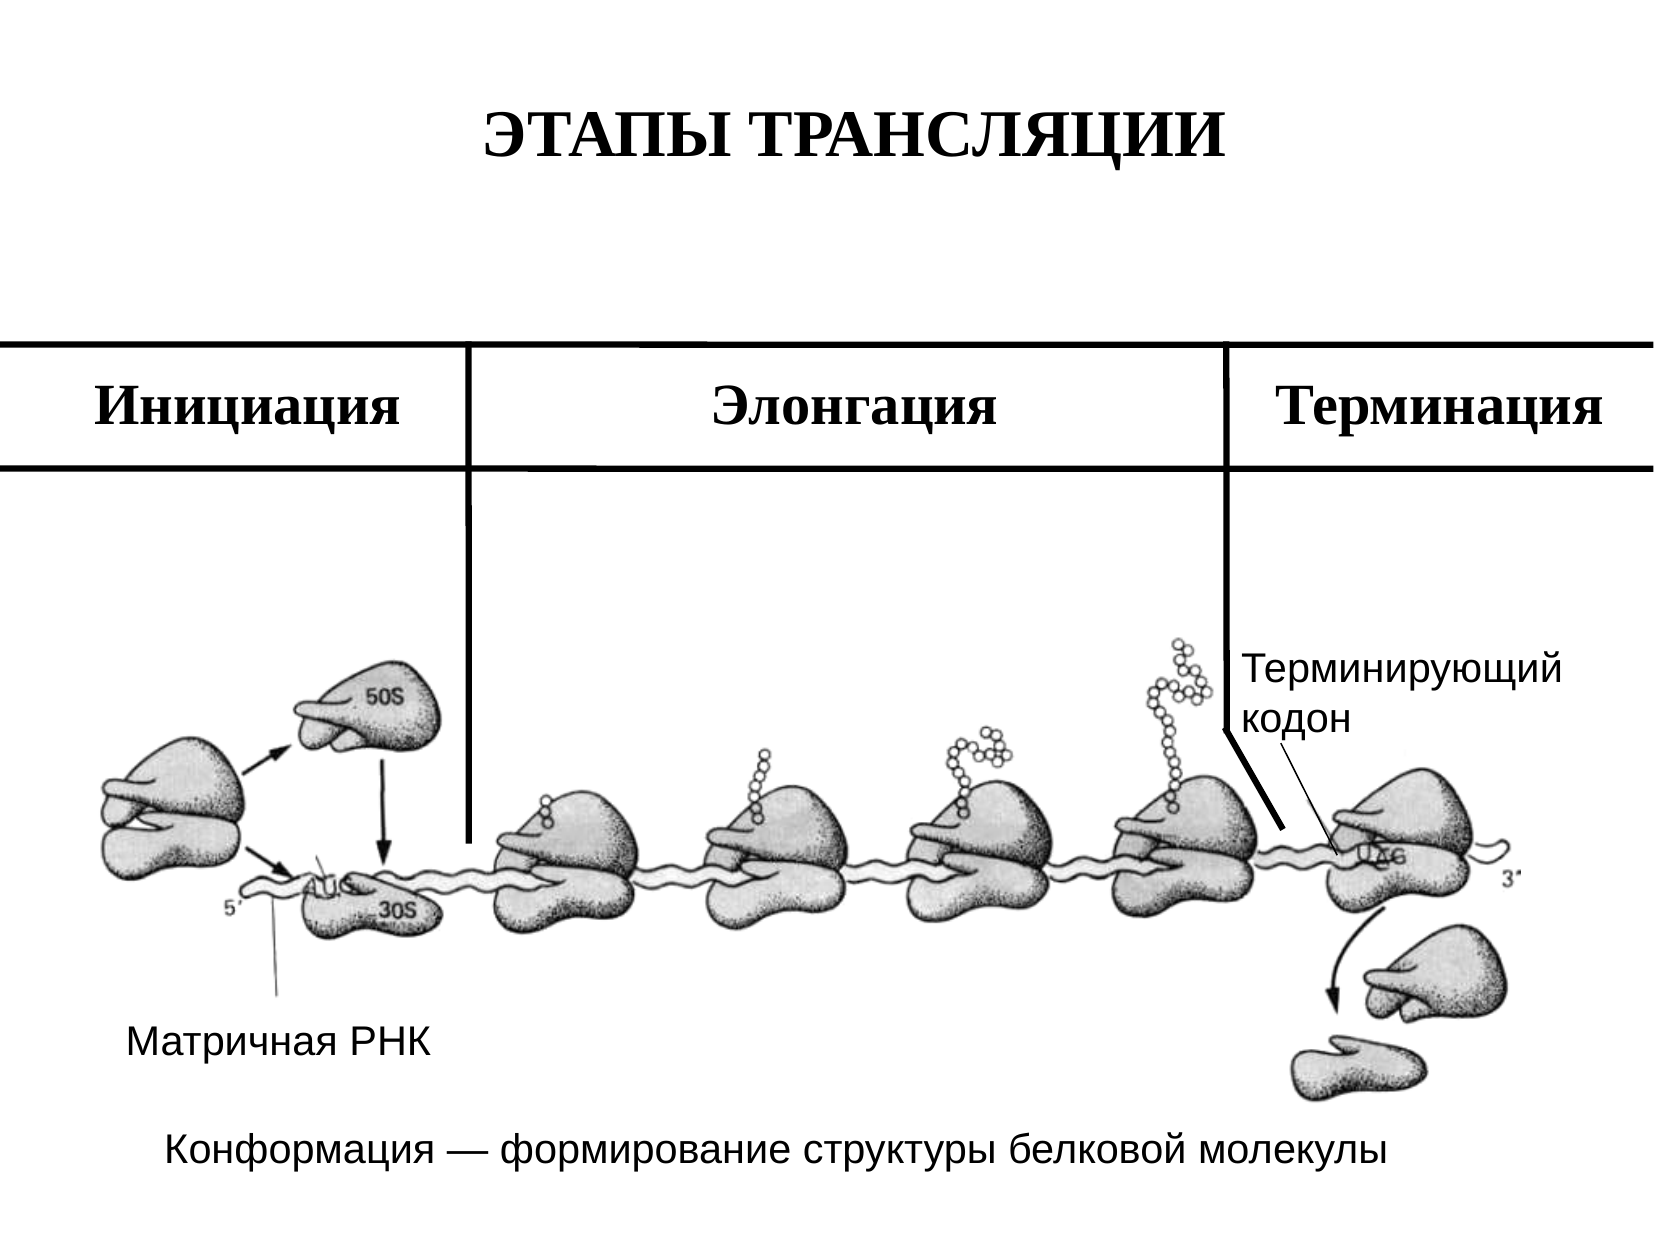

ЭТАПЫ ТРАНСЛЯЦИИ
Инициация
Элонгация
Терминация
Терминирующий
кодон
Матричная РНК
Конформация — формирование структуры белковой молекулы